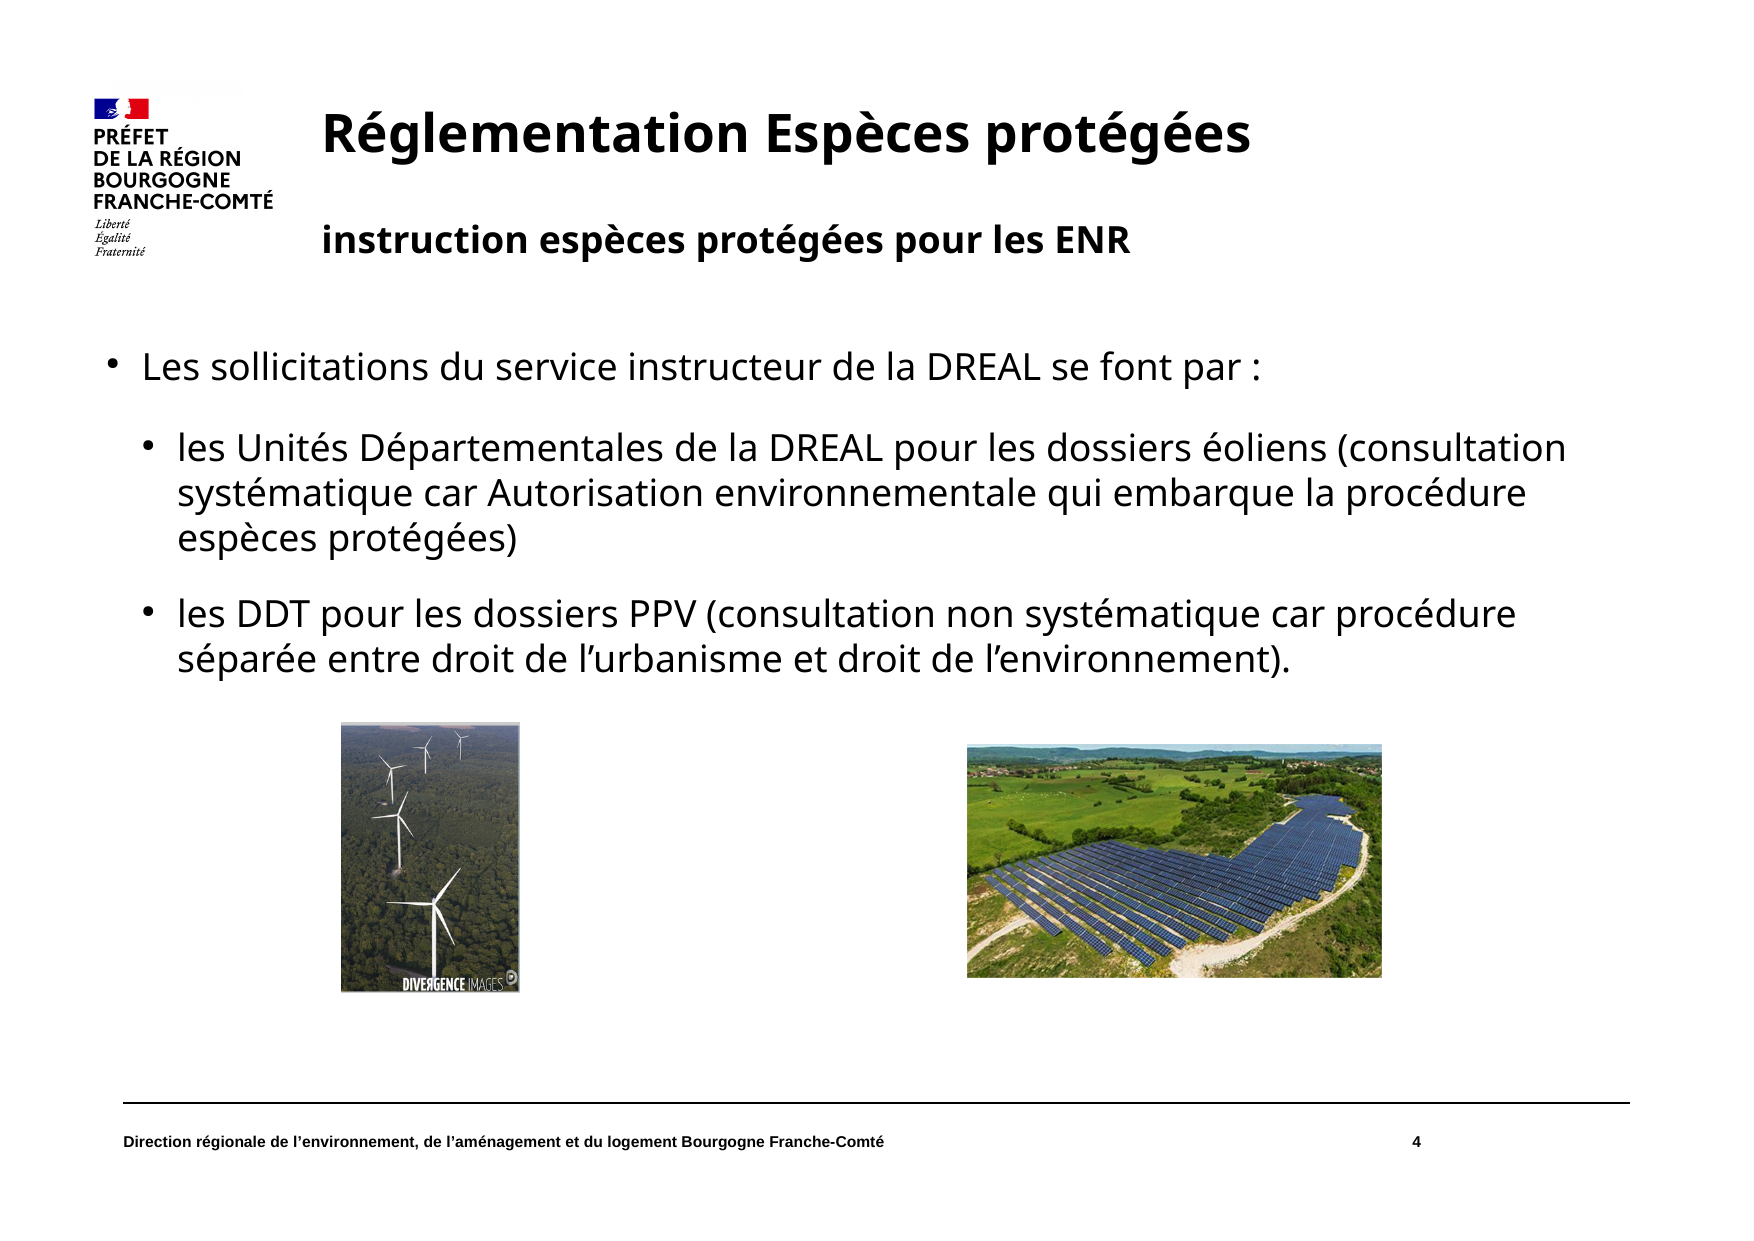

# Réglementation Espèces protégées instruction espèces protégées pour les ENR
Les sollicitations du service instructeur de la DREAL se font par :
les Unités Départementales de la DREAL pour les dossiers éoliens (consultation systématique car Autorisation environnementale qui embarque la procédure espèces protégées)
les DDT pour les dossiers PPV (consultation non systématique car procédure séparée entre droit de l’urbanisme et droit de l’environnement).
Direction régionale de l’environnement, de l’aménagement et du logement Auvergne-Rhône-Alpes
4